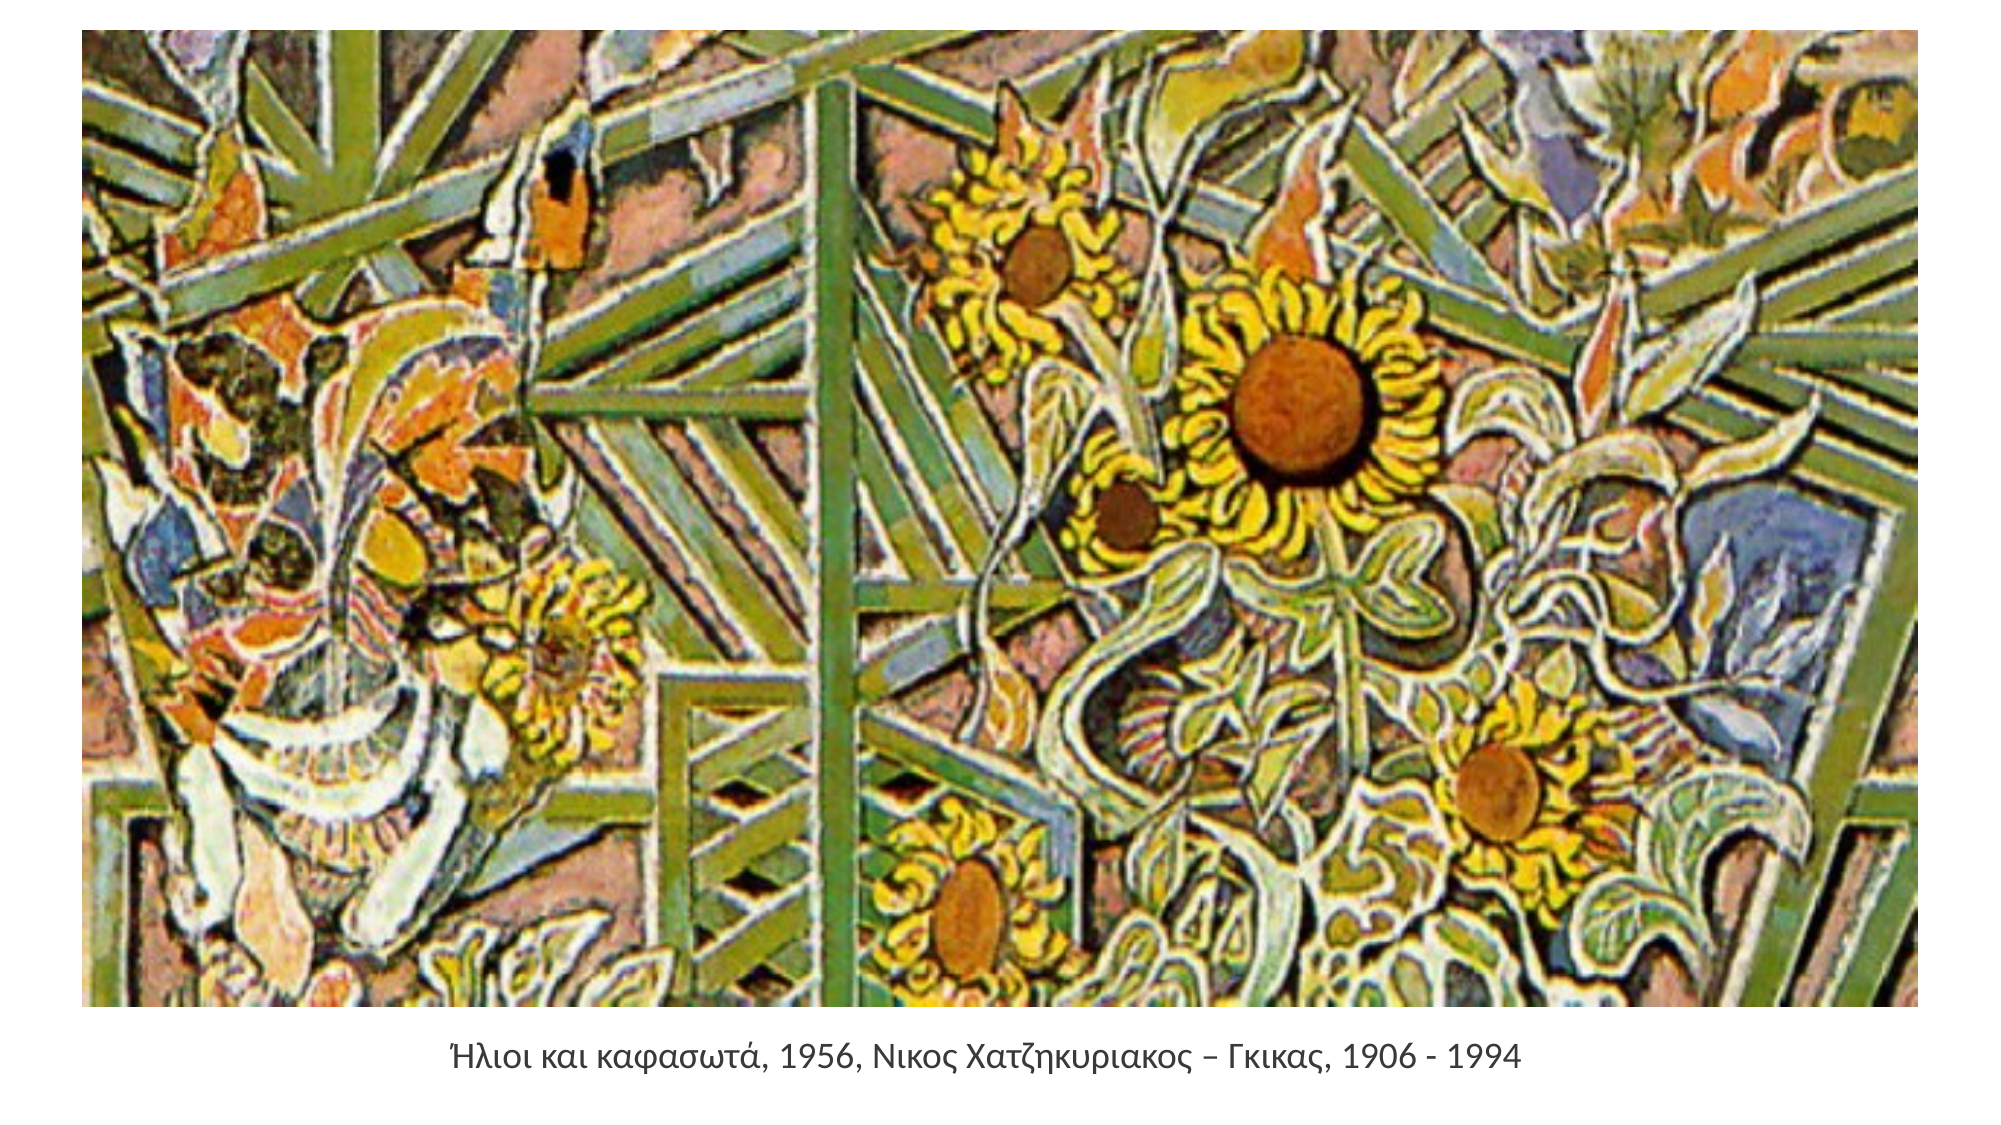

Ήλιοι και καφασωτά, 1956, Νικος Χατζηκυριακος – Γκικας, 1906 - 1994